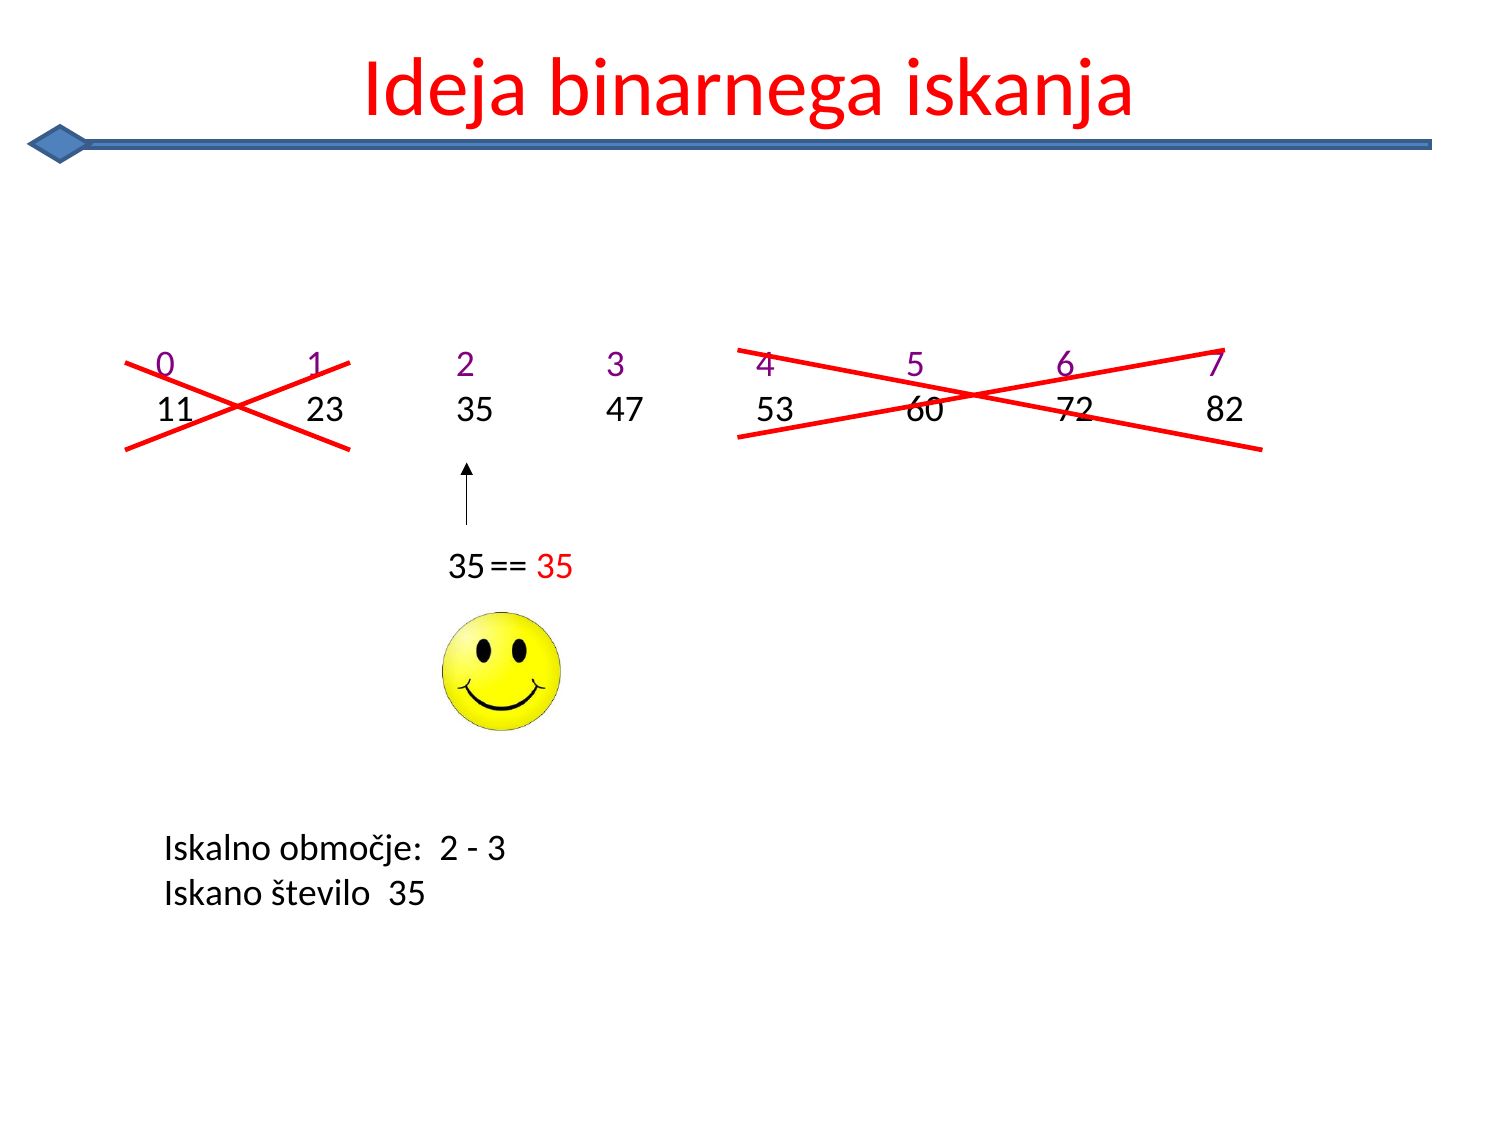

# Ideja binarnega iskanja
0	1	2	3	4	5	6	7
11	23	35	47	53	60	72	82
35
== 35
Iskalno območje: 2 - 3
Iskano število 35